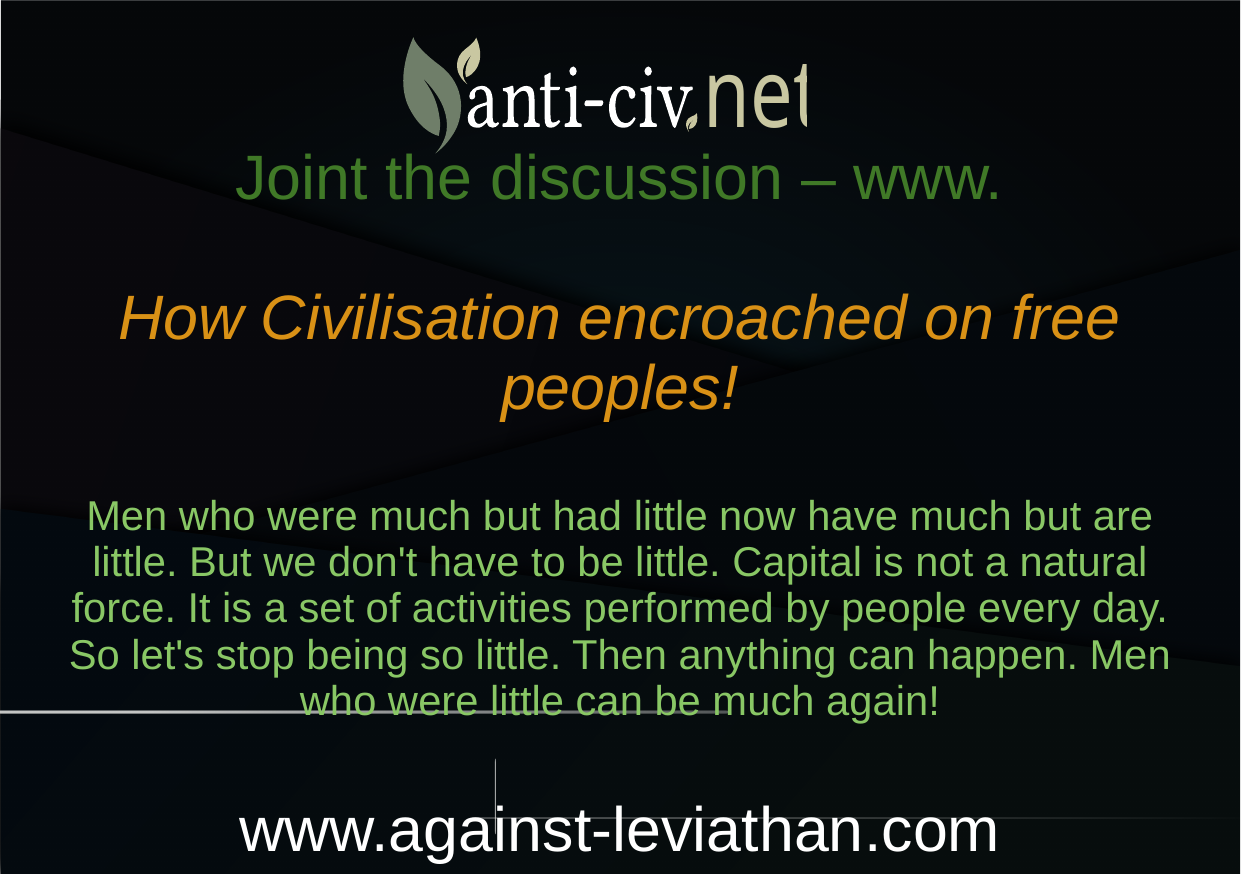

#
Joint the discussion – www.
How Civilisation encroached on free peoples!
Men who were much but had little now have much but are little. But we don't have to be little. Capital is not a natural force. It is a set of activities performed by people every day.
So let's stop being so little. Then anything can happen. Men who were little can be much again!
www.against-leviathan.com